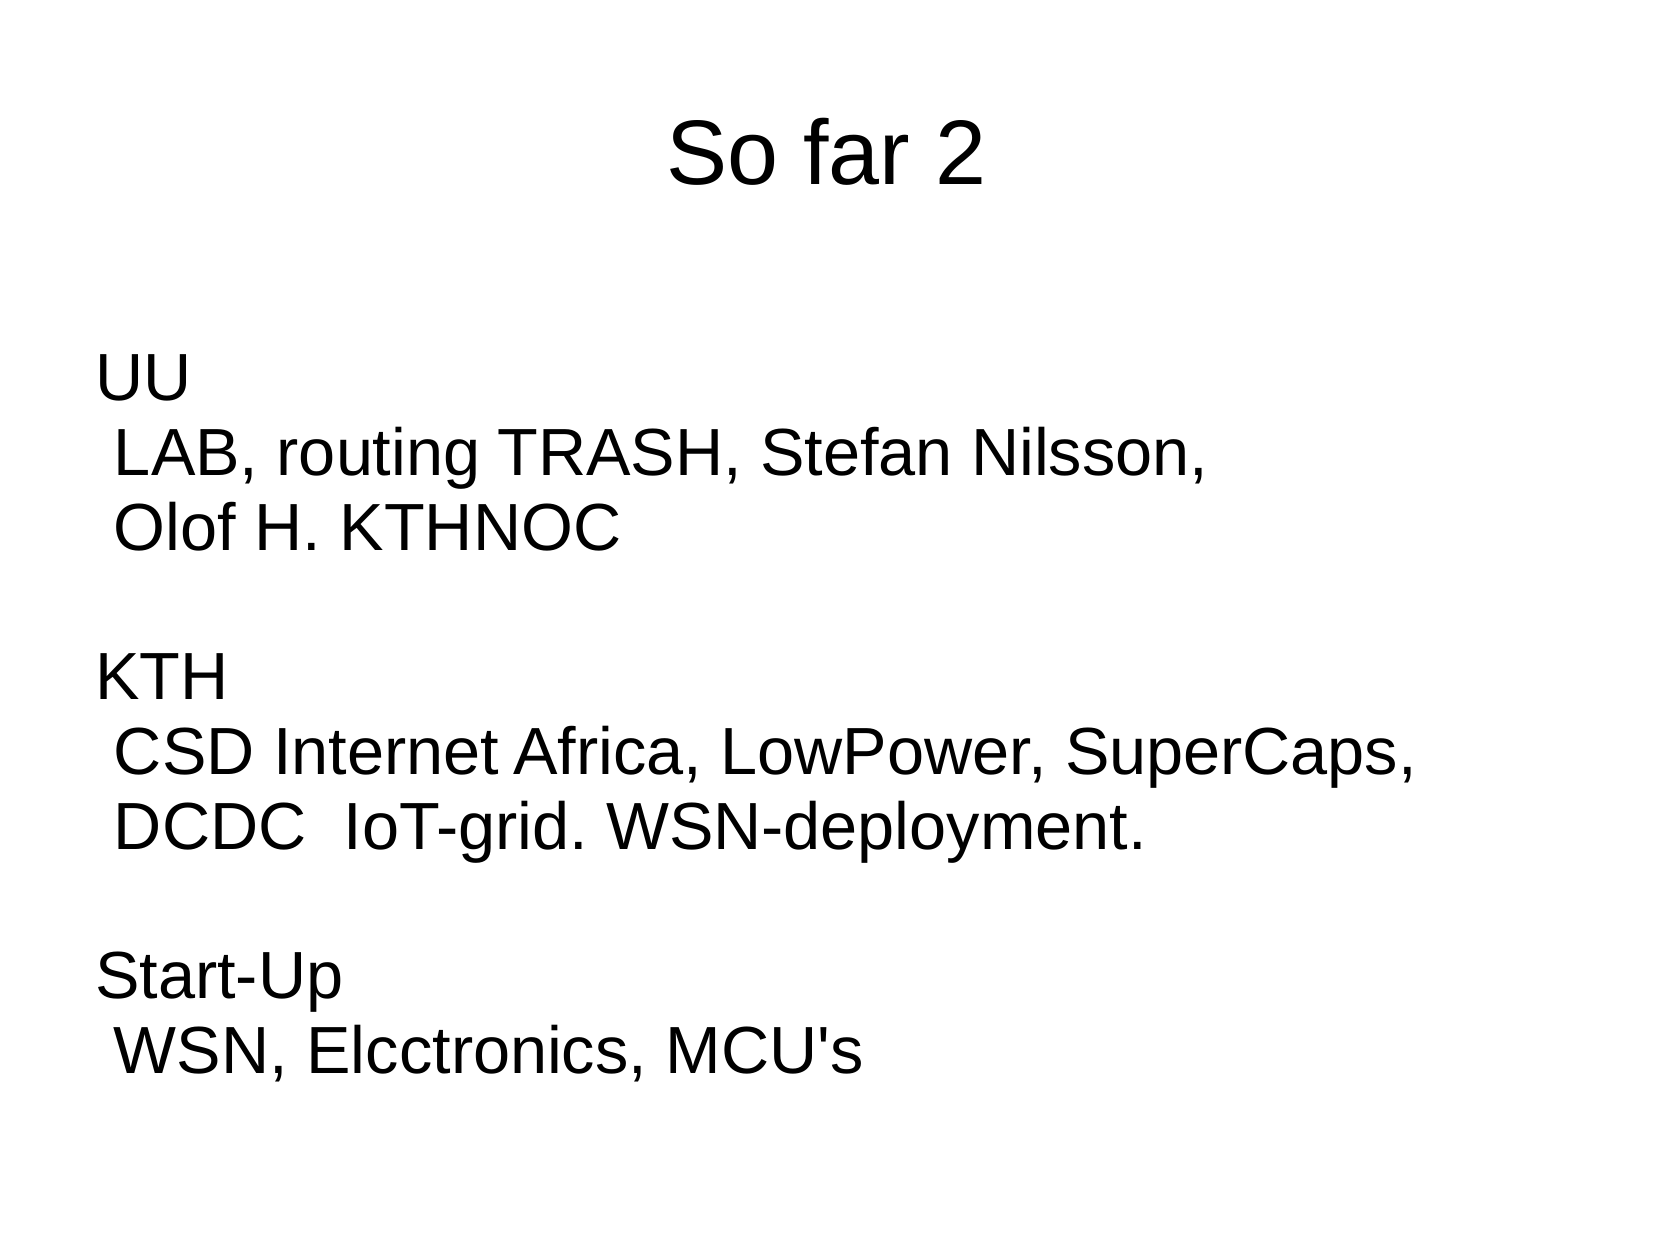

# So far 2
UU
 LAB, routing TRASH, Stefan Nilsson,
 Olof H. KTHNOC
KTH
 CSD Internet Africa, LowPower, SuperCaps,
 DCDC IoT-grid. WSN-deployment.
Start-Up
 WSN, Elcctronics, MCU's